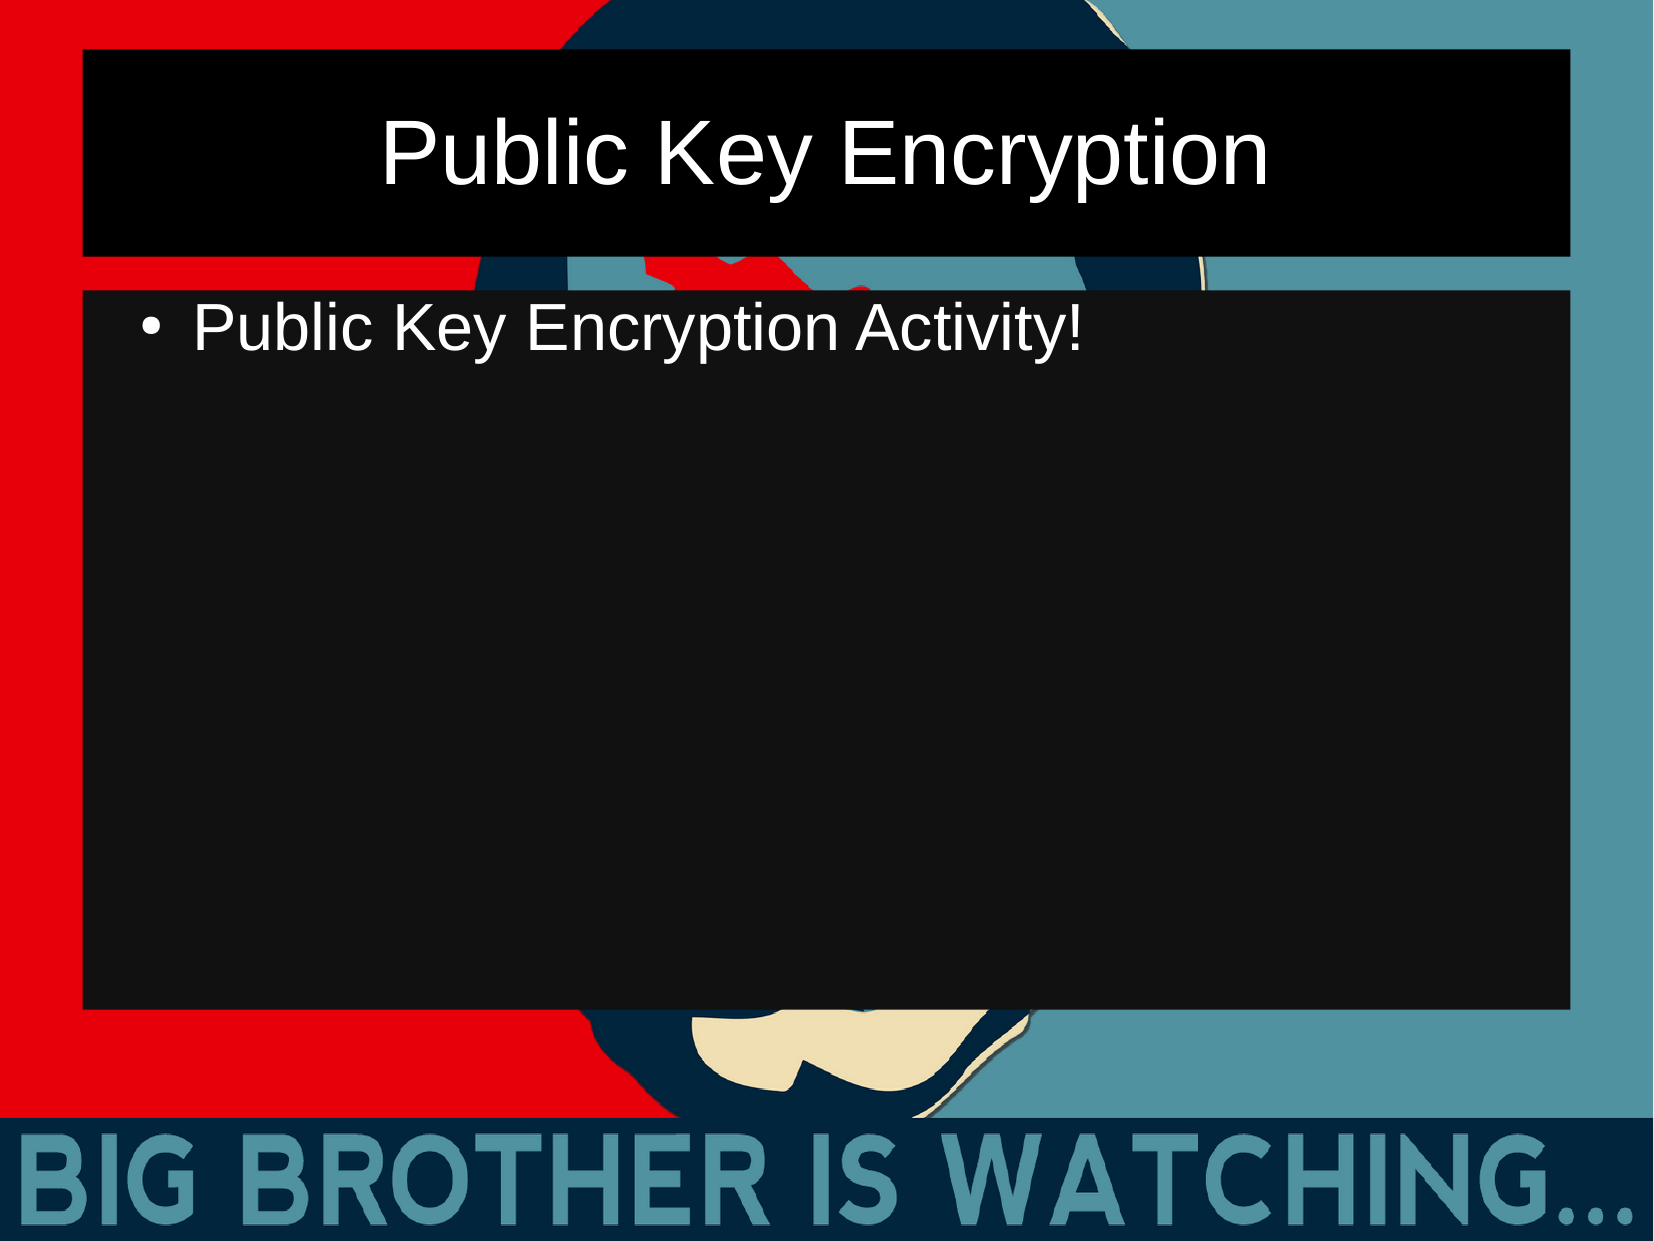

# Public Key Encryption
Public Key Encryption Activity!